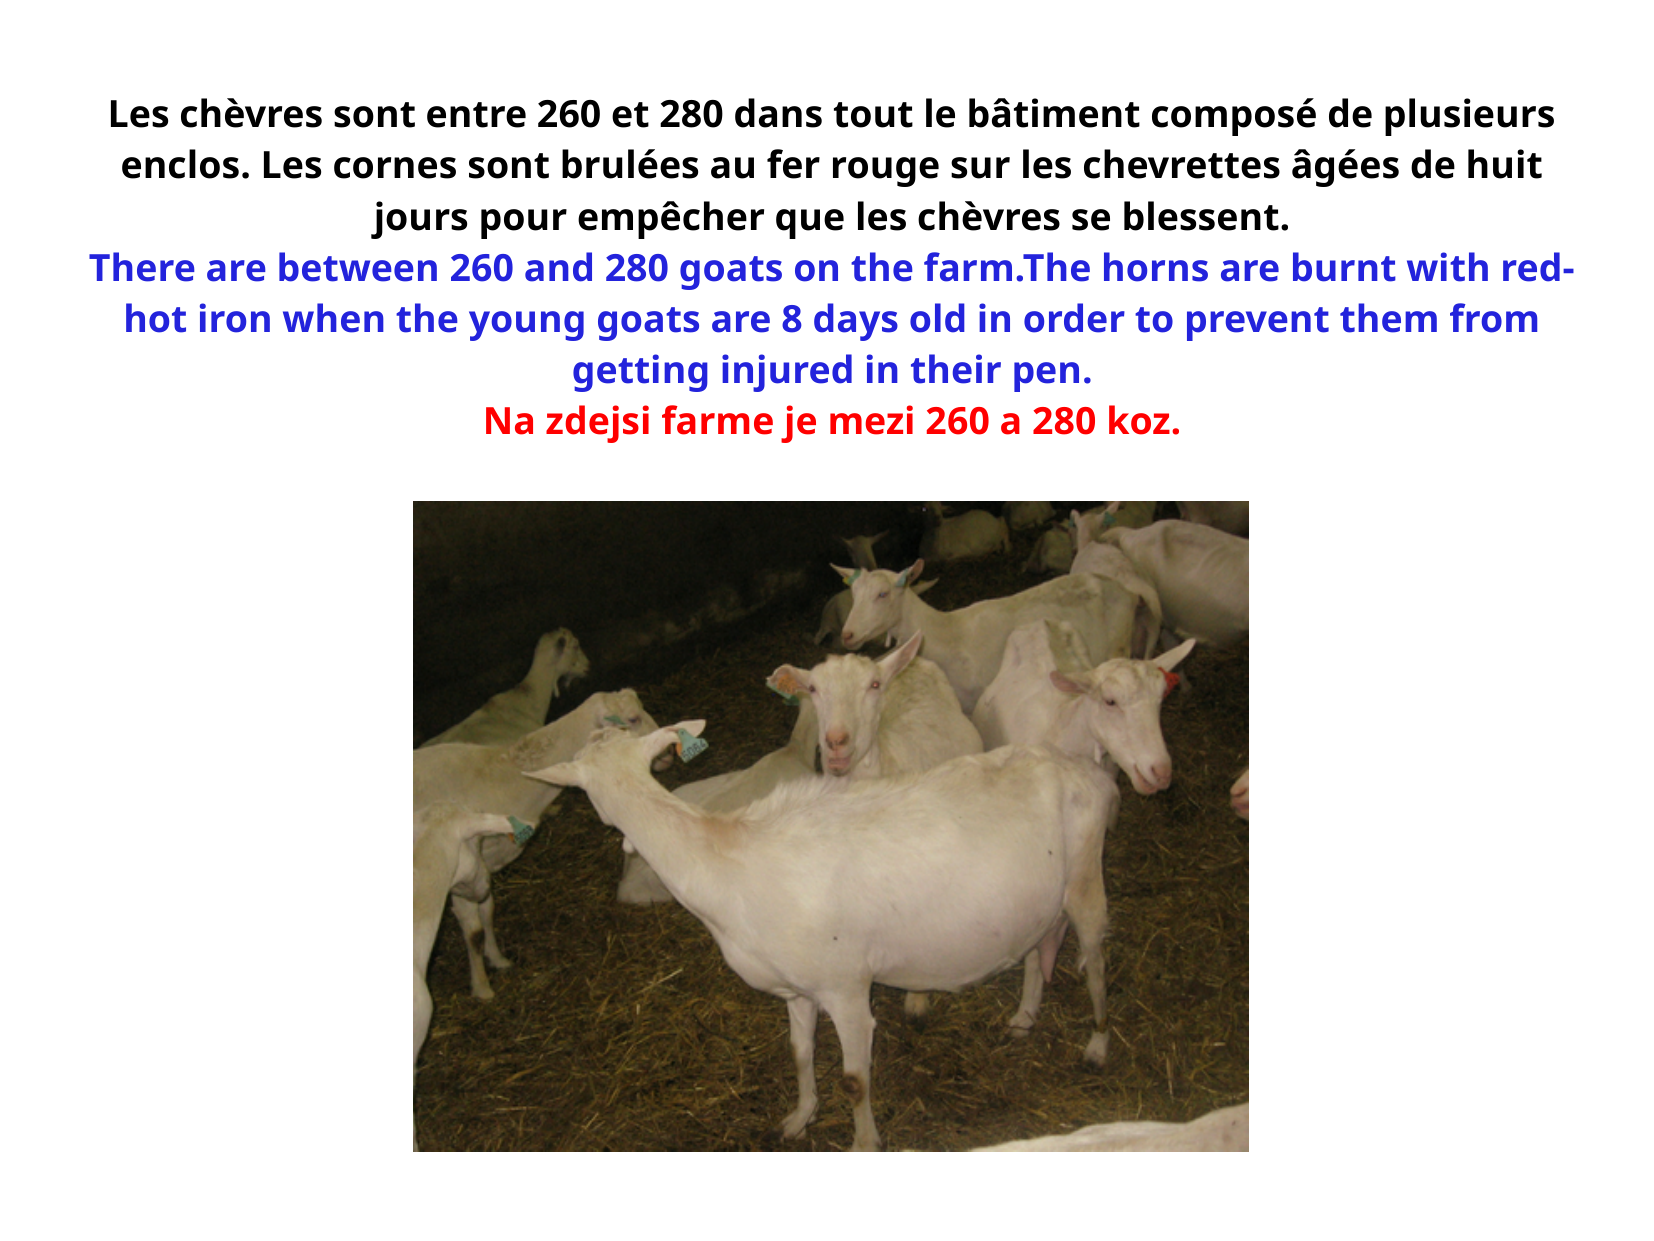

# Les chèvres sont entre 260 et 280 dans tout le bâtiment composé de plusieurs enclos. Les cornes sont brulées au fer rouge sur les chevrettes âgées de huit jours pour empêcher que les chèvres se blessent. There are between 260 and 280 goats on the farm.The horns are burnt with red-hot iron when the young goats are 8 days old in order to prevent them from getting injured in their pen. Na zdejsi farme je mezi 260 a 280 koz.